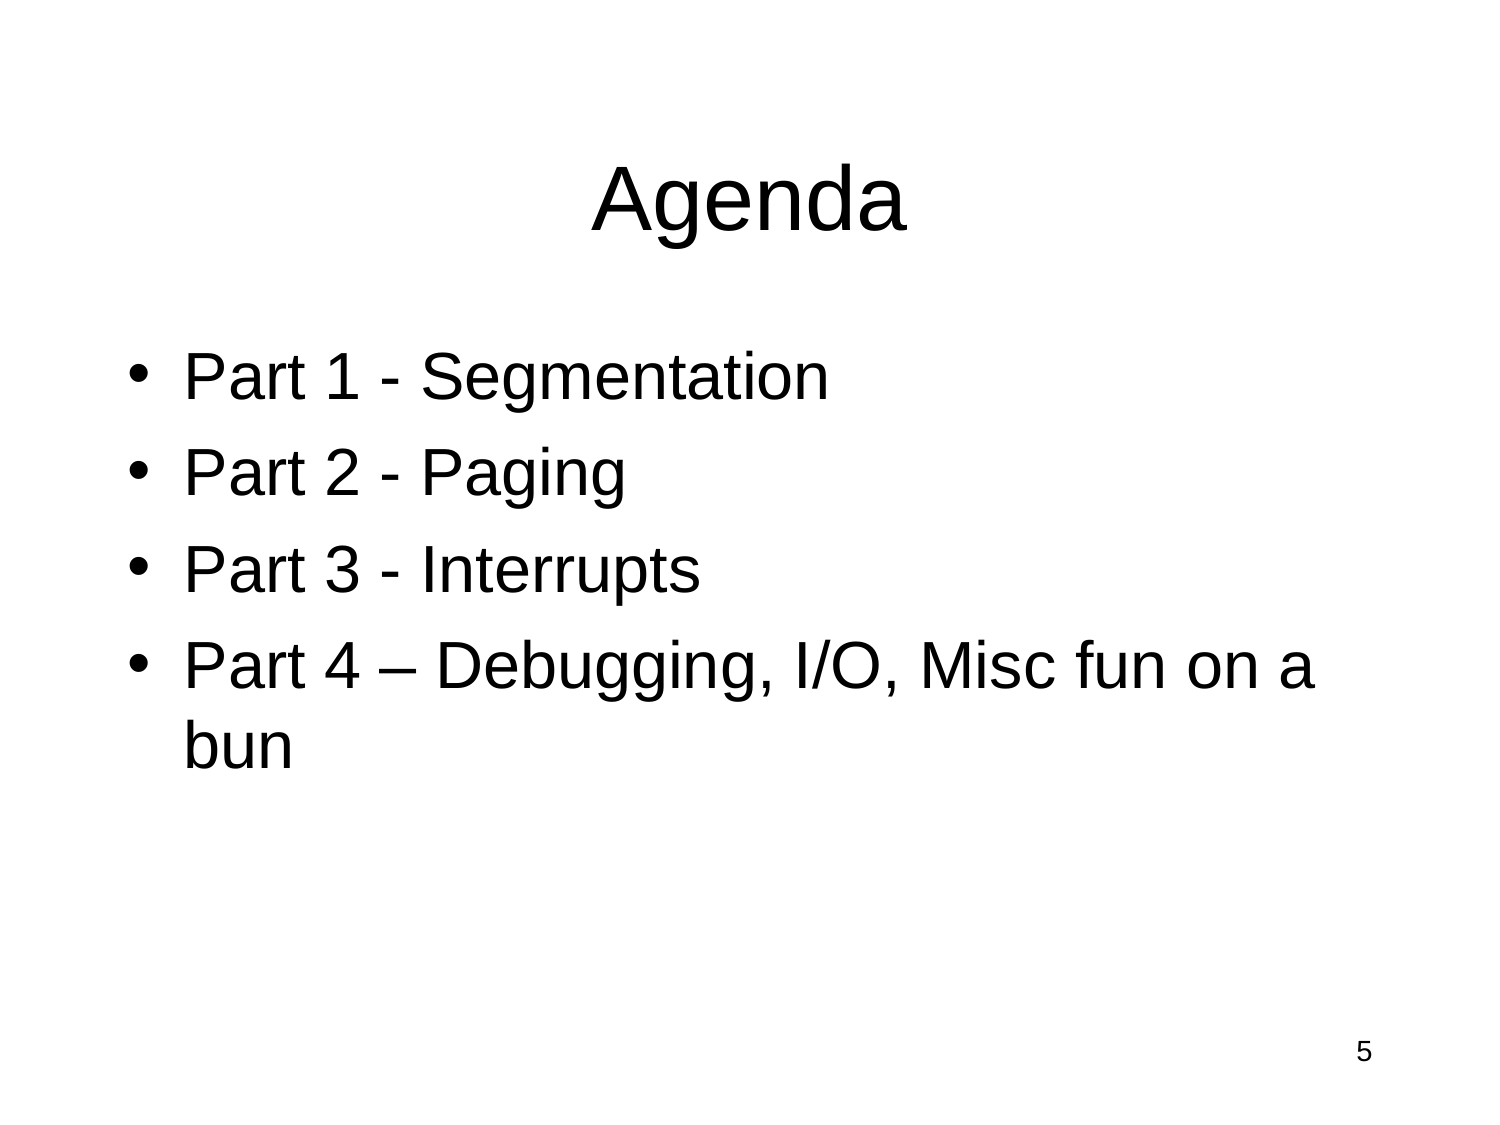

# Agenda
Part 1 - Segmentation
Part 2 - Paging
Part 3 - Interrupts
Part 4 – Debugging, I/O, Misc fun on a bun